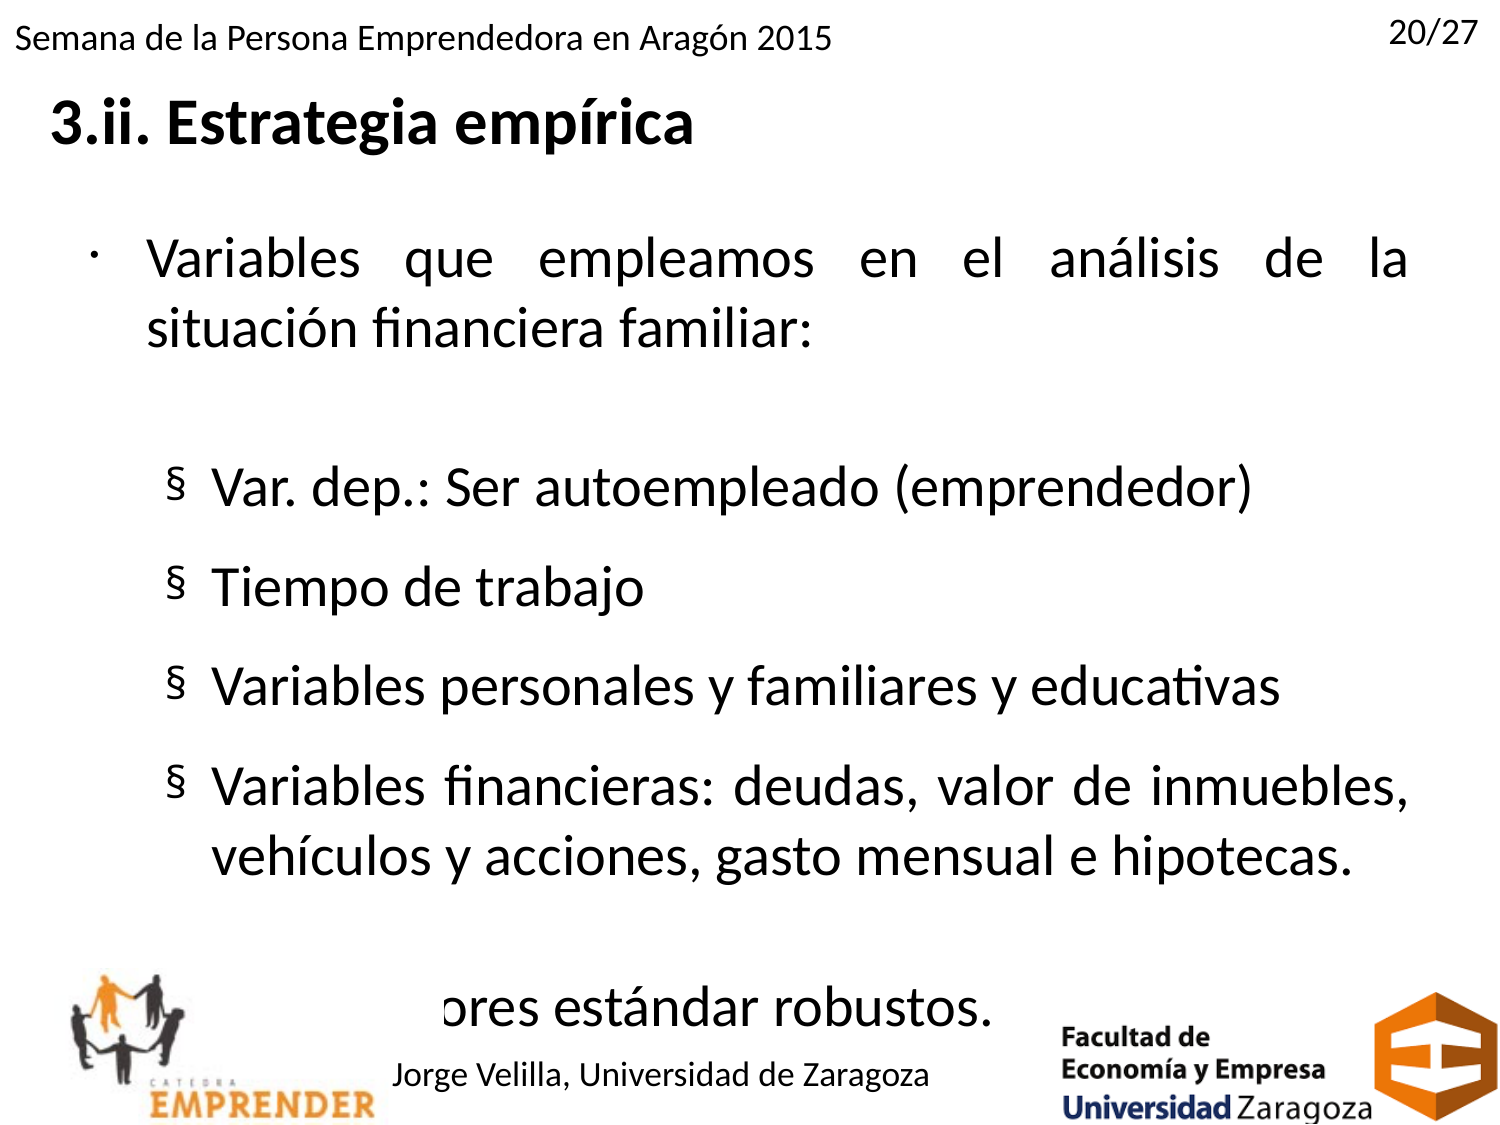

Semana de la Persona Emprendedora en Aragón 2015
3.ii. Estrategia empírica
# Variables que empleamos en el análisis de la situación financiera familiar:
Var. dep.: Ser autoempleado (emprendedor)
Tiempo de trabajo
Variables personales y familiares y educativas
Variables financieras: deudas, valor de inmuebles, vehículos y acciones, gasto mensual e hipotecas.
Se incluyen errores estándar robustos.
Jorge Velilla, Universidad de Zaragoza